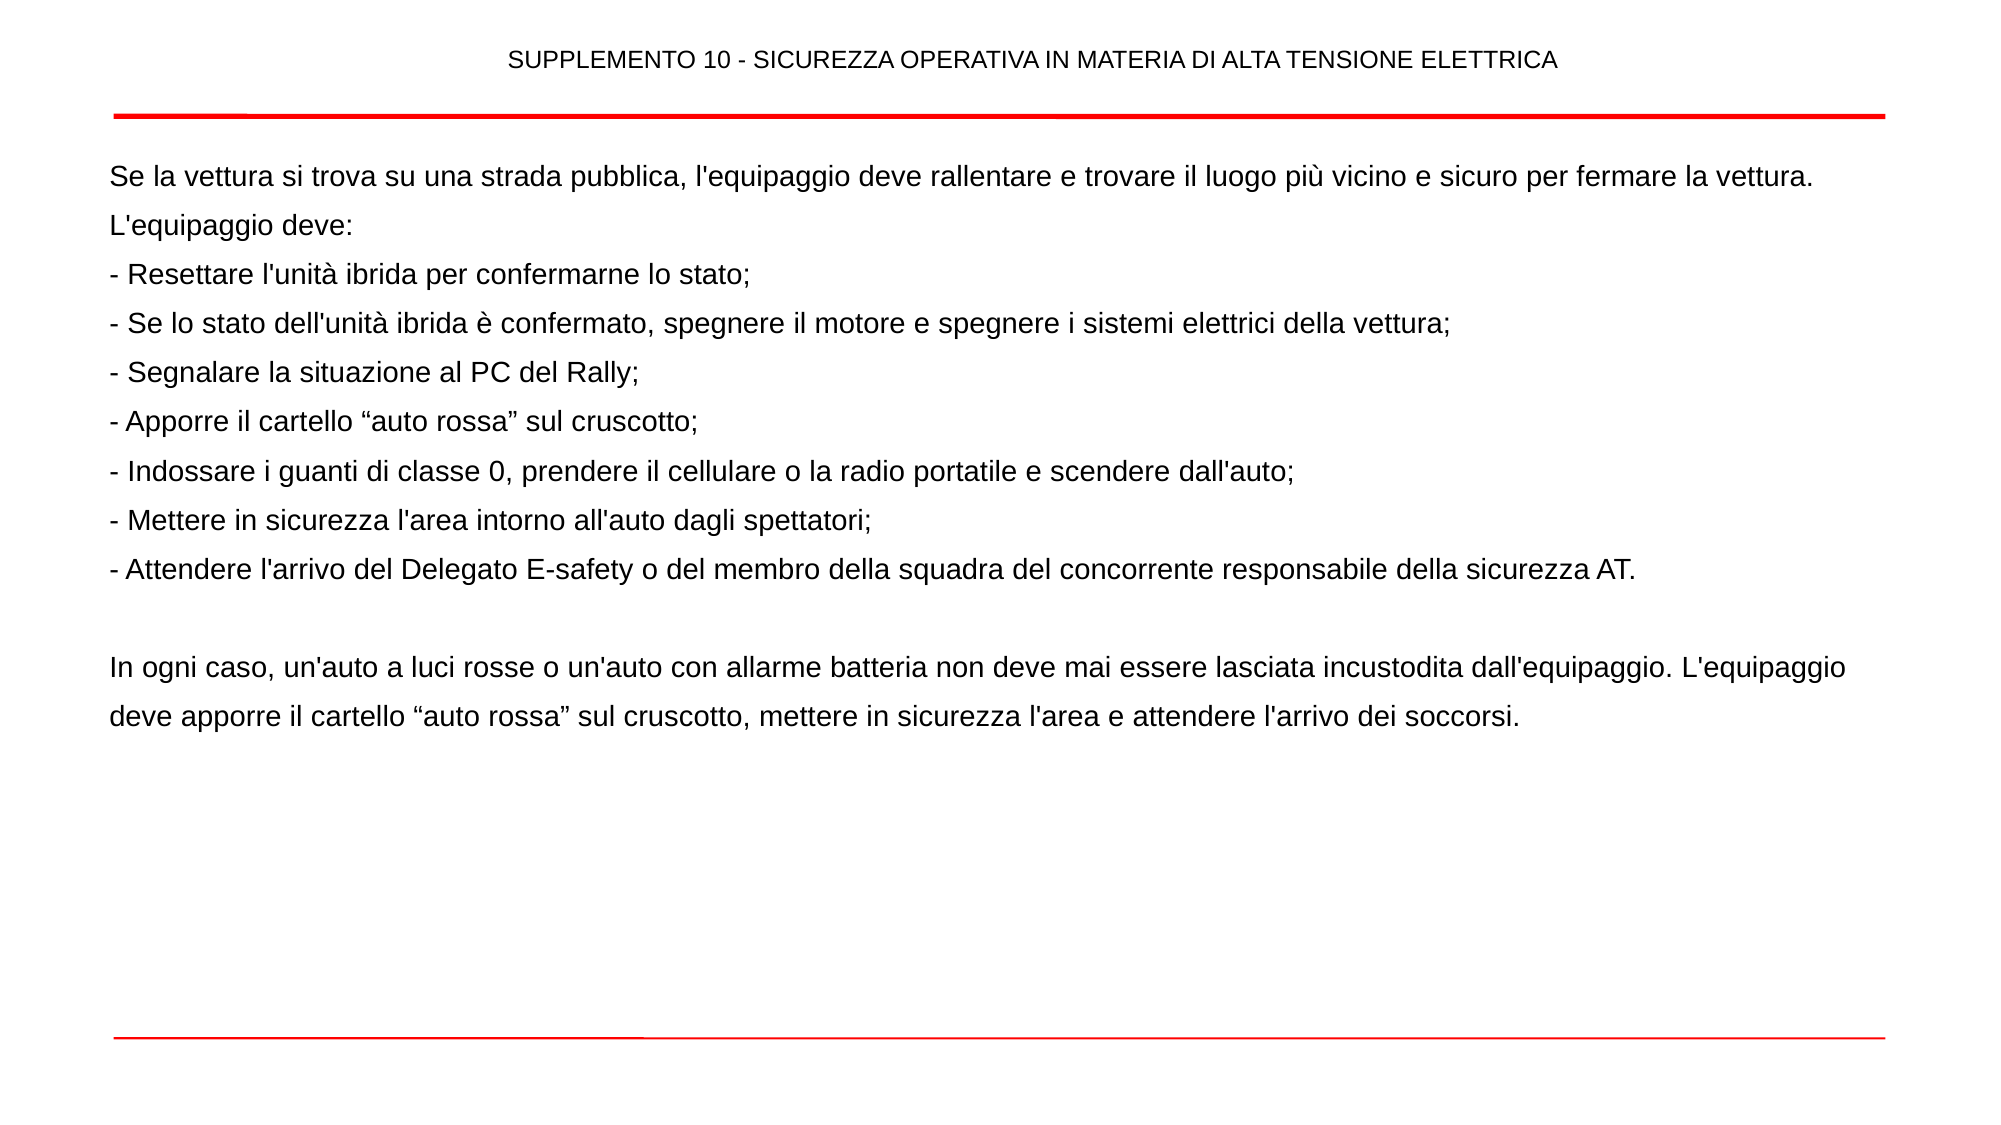

SUPPLEMENTO 10 - SICUREZZA OPERATIVA IN MATERIA DI ALTA TENSIONE ELETTRICA
Se la vettura si trova su una strada pubblica, l'equipaggio deve rallentare e trovare il luogo più vicino e sicuro per fermare la vettura. L'equipaggio deve:
- Resettare l'unità ibrida per confermarne lo stato;
- Se lo stato dell'unità ibrida è confermato, spegnere il motore e spegnere i sistemi elettrici della vettura;
- Segnalare la situazione al PC del Rally;
- Apporre il cartello “auto rossa” sul cruscotto;
- Indossare i guanti di classe 0, prendere il cellulare o la radio portatile e scendere dall'auto;
- Mettere in sicurezza l'area intorno all'auto dagli spettatori;
- Attendere l'arrivo del Delegato E-safety o del membro della squadra del concorrente responsabile della sicurezza AT.
In ogni caso, un'auto a luci rosse o un'auto con allarme batteria non deve mai essere lasciata incustodita dall'equipaggio. L'equipaggio deve apporre il cartello “auto rossa” sul cruscotto, mettere in sicurezza l'area e attendere l'arrivo dei soccorsi.